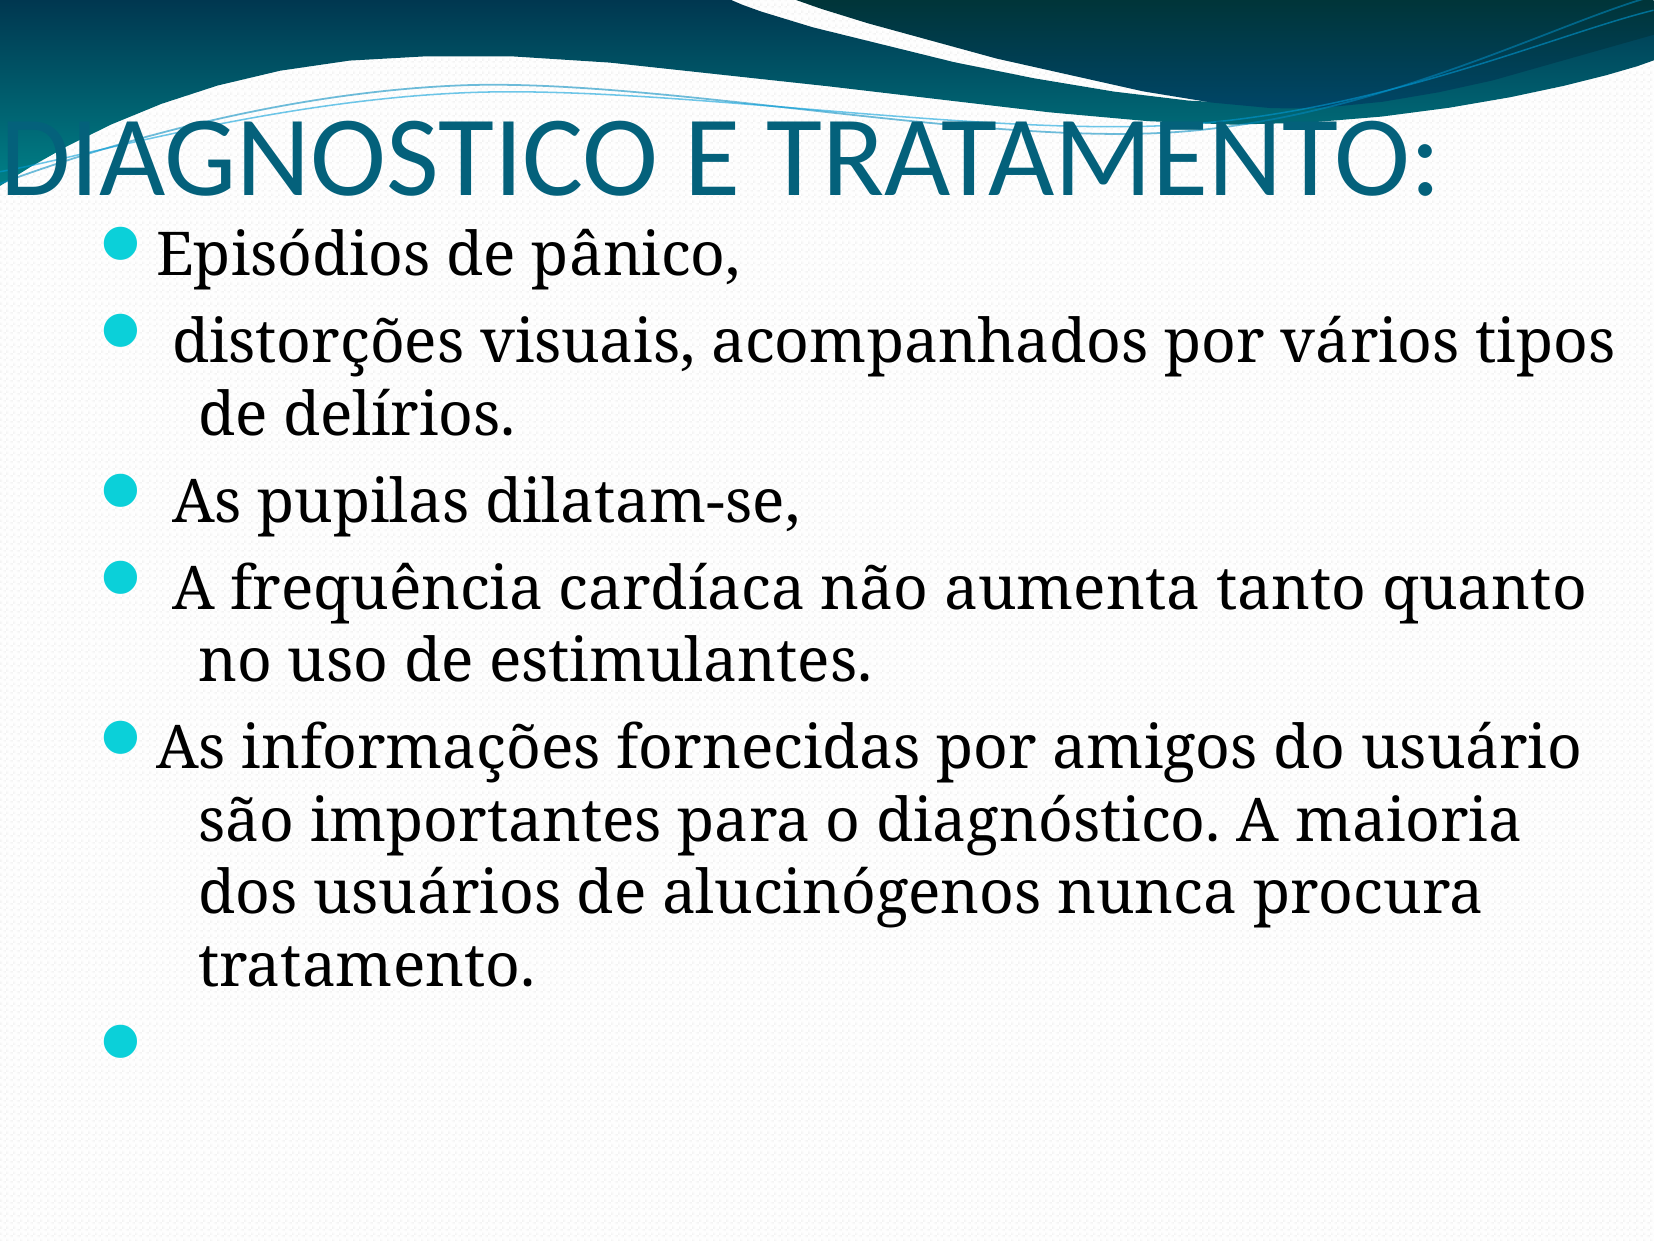

# DIAGNOSTICO E TRATAMENTO:
Episódios de pânico,
 distorções visuais, acompanhados por vários tipos de delírios.
 As pupilas dilatam-se,
 A frequência cardíaca não aumenta tanto quanto no uso de estimulantes.
As informações fornecidas por amigos do usuário são importantes para o diagnóstico. A maioria dos usuários de alucinógenos nunca procura tratamento.